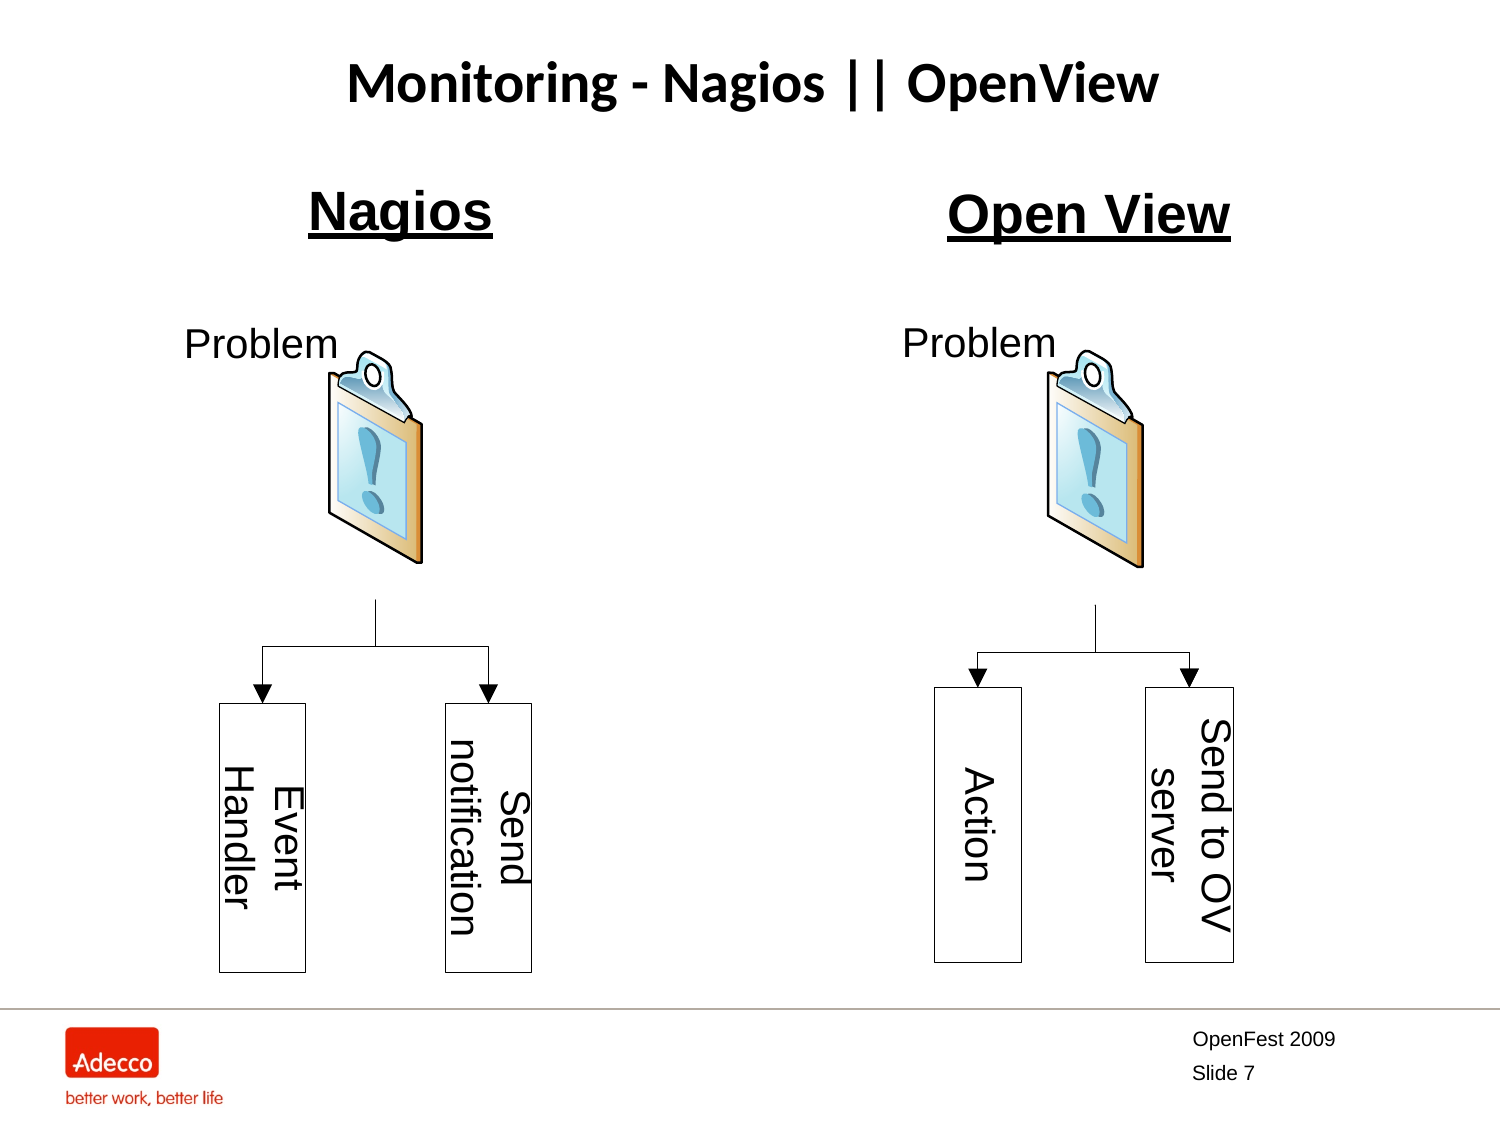

# Monitoring - Nagios || OpenView
OpenFest 2009
Slide